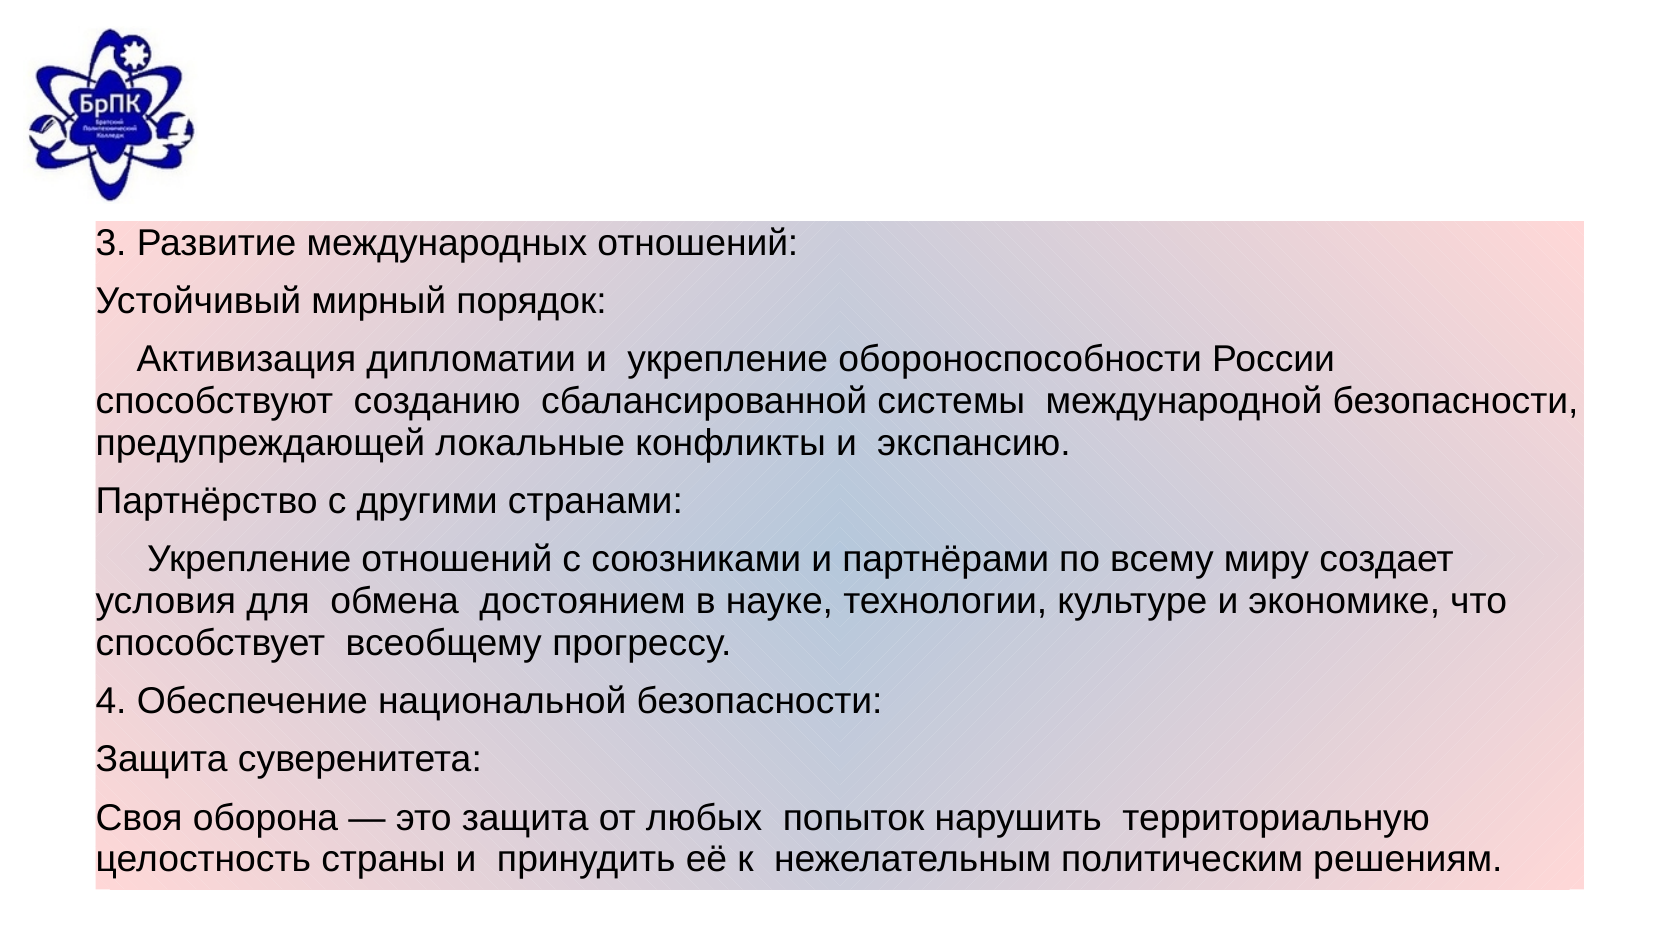

# 3. Развитие международных отношений:
Устойчивый мирный порядок:
 Активизация дипломатии и укрепление обороноспособности России способствуют созданию сбалансированной системы международной безопасности, предупреждающей локальные конфликты и экспансию.
Партнёрство с другими странами:
 Укрепление отношений с союзниками и партнёрами по всему миру создает условия для обмена достоянием в науке, технологии, культуре и экономике, что способствует всеобщему прогрессу.
4. Обеспечение национальной безопасности:
Защита суверенитета:
Своя оборона — это защита от любых попыток нарушить территориальную целостность страны и принудить её к нежелательным политическим решениям.